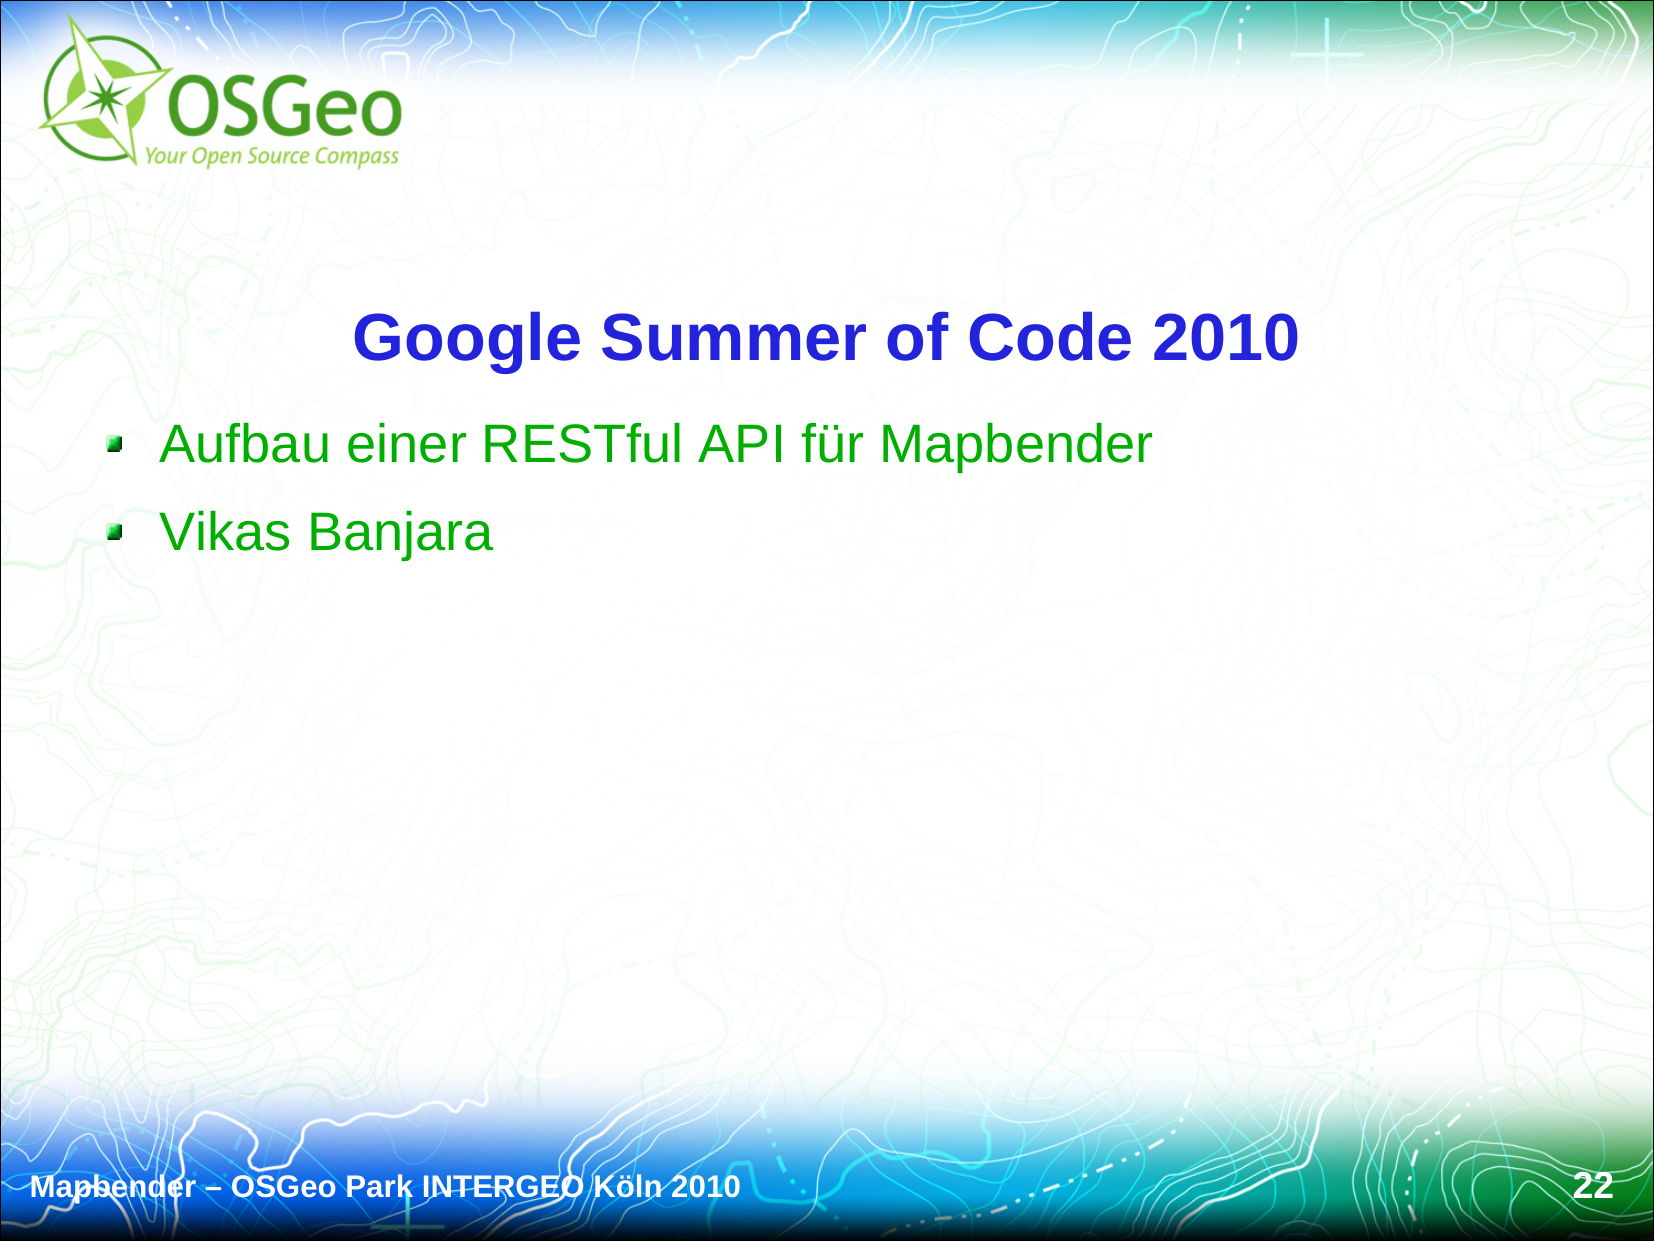

# Google Summer of Code 2010
Aufbau einer RESTful API für Mapbender
Vikas Banjara